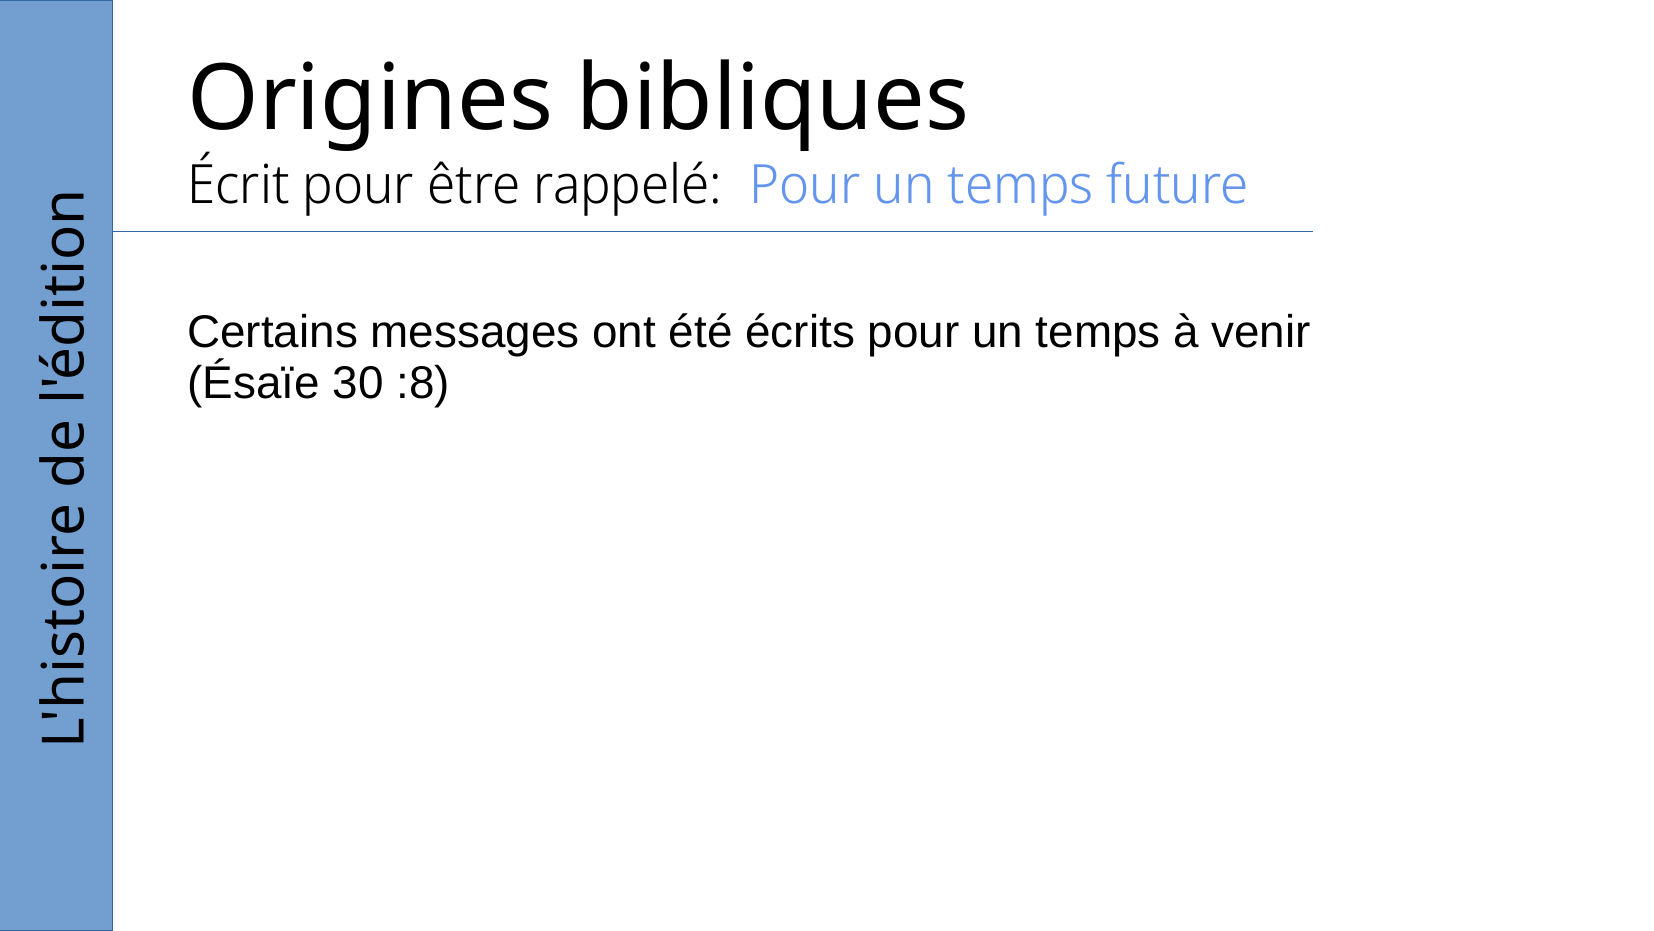

# Origines bibliques
Écrit pour être rappelé: Pour un temps future
Certains messages ont été écrits pour un temps à venir (Ésaïe 30 :8)
L'histoire de l'édition